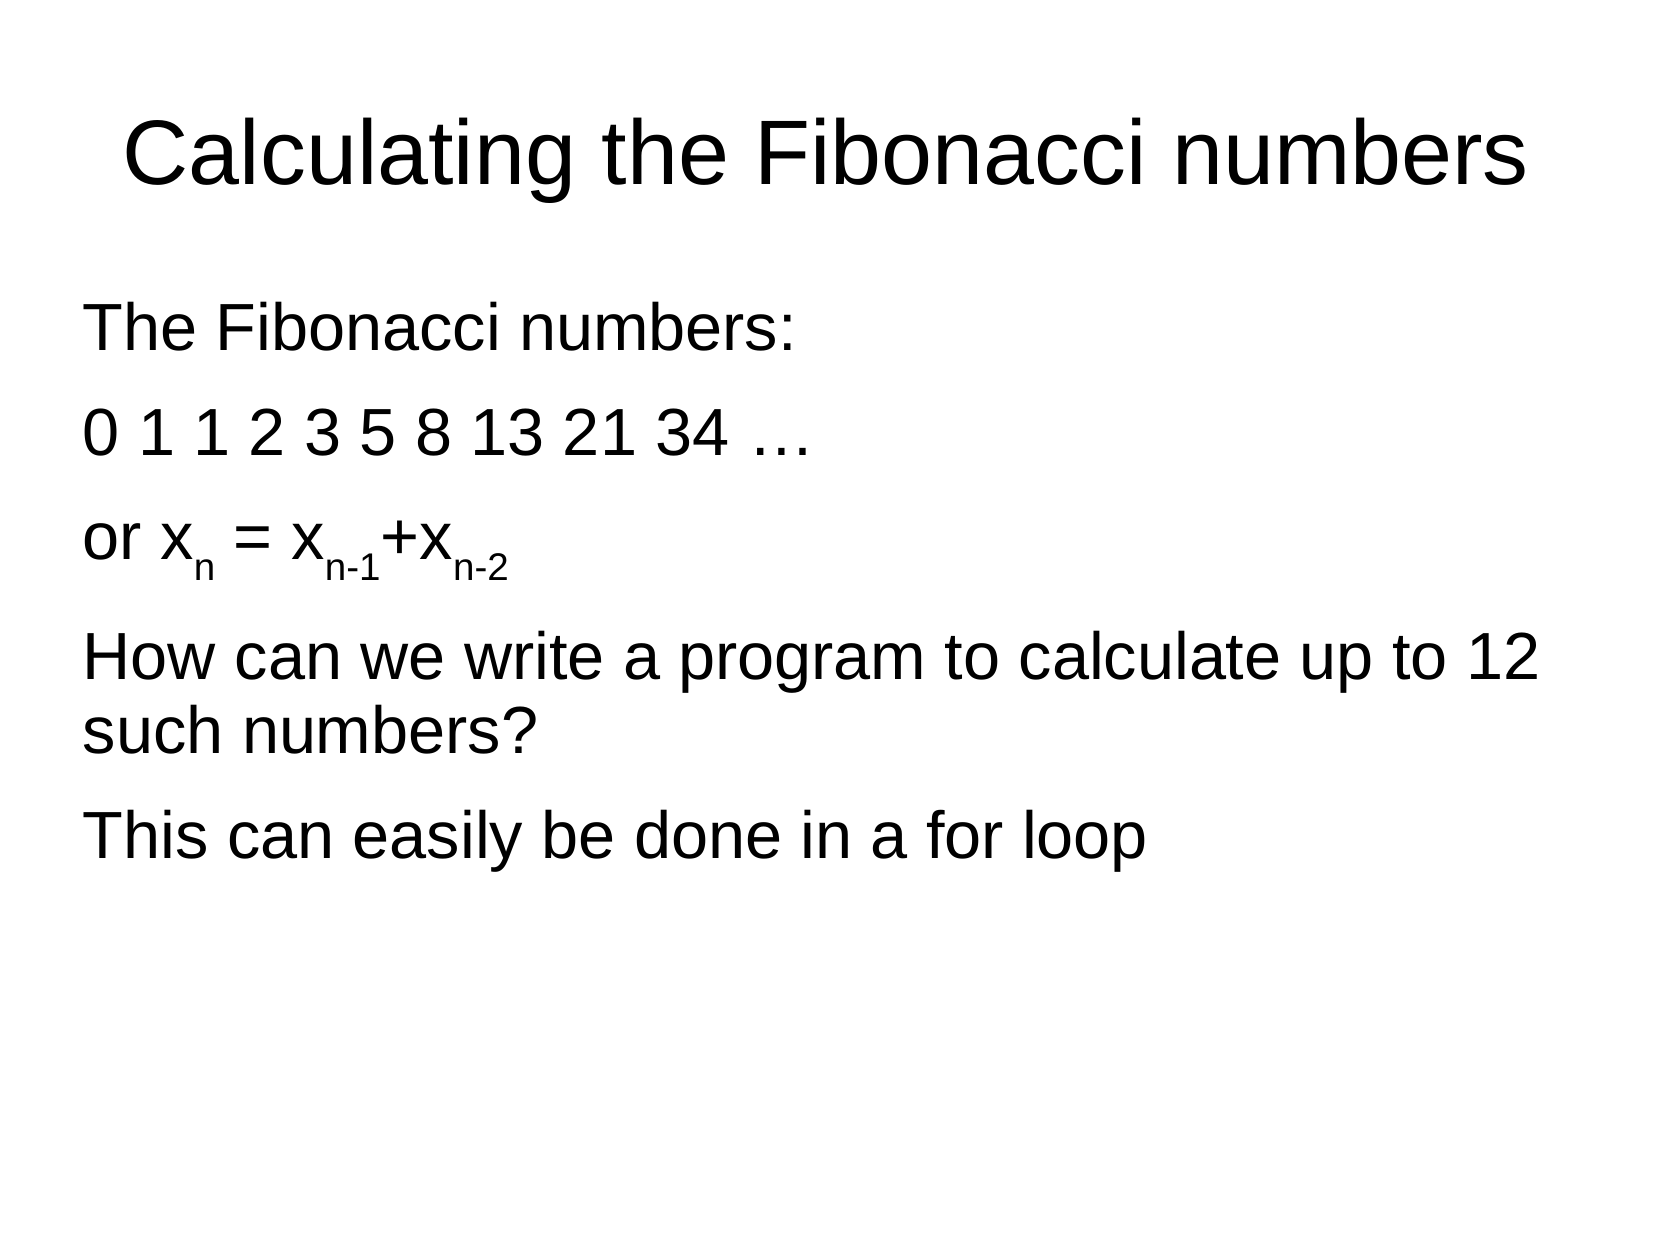

# Calculating the Fibonacci numbers
The Fibonacci numbers:
0 1 1 2 3 5 8 13 21 34 …
or xn = xn-1+xn-2
How can we write a program to calculate up to 12 such numbers?
This can easily be done in a for loop